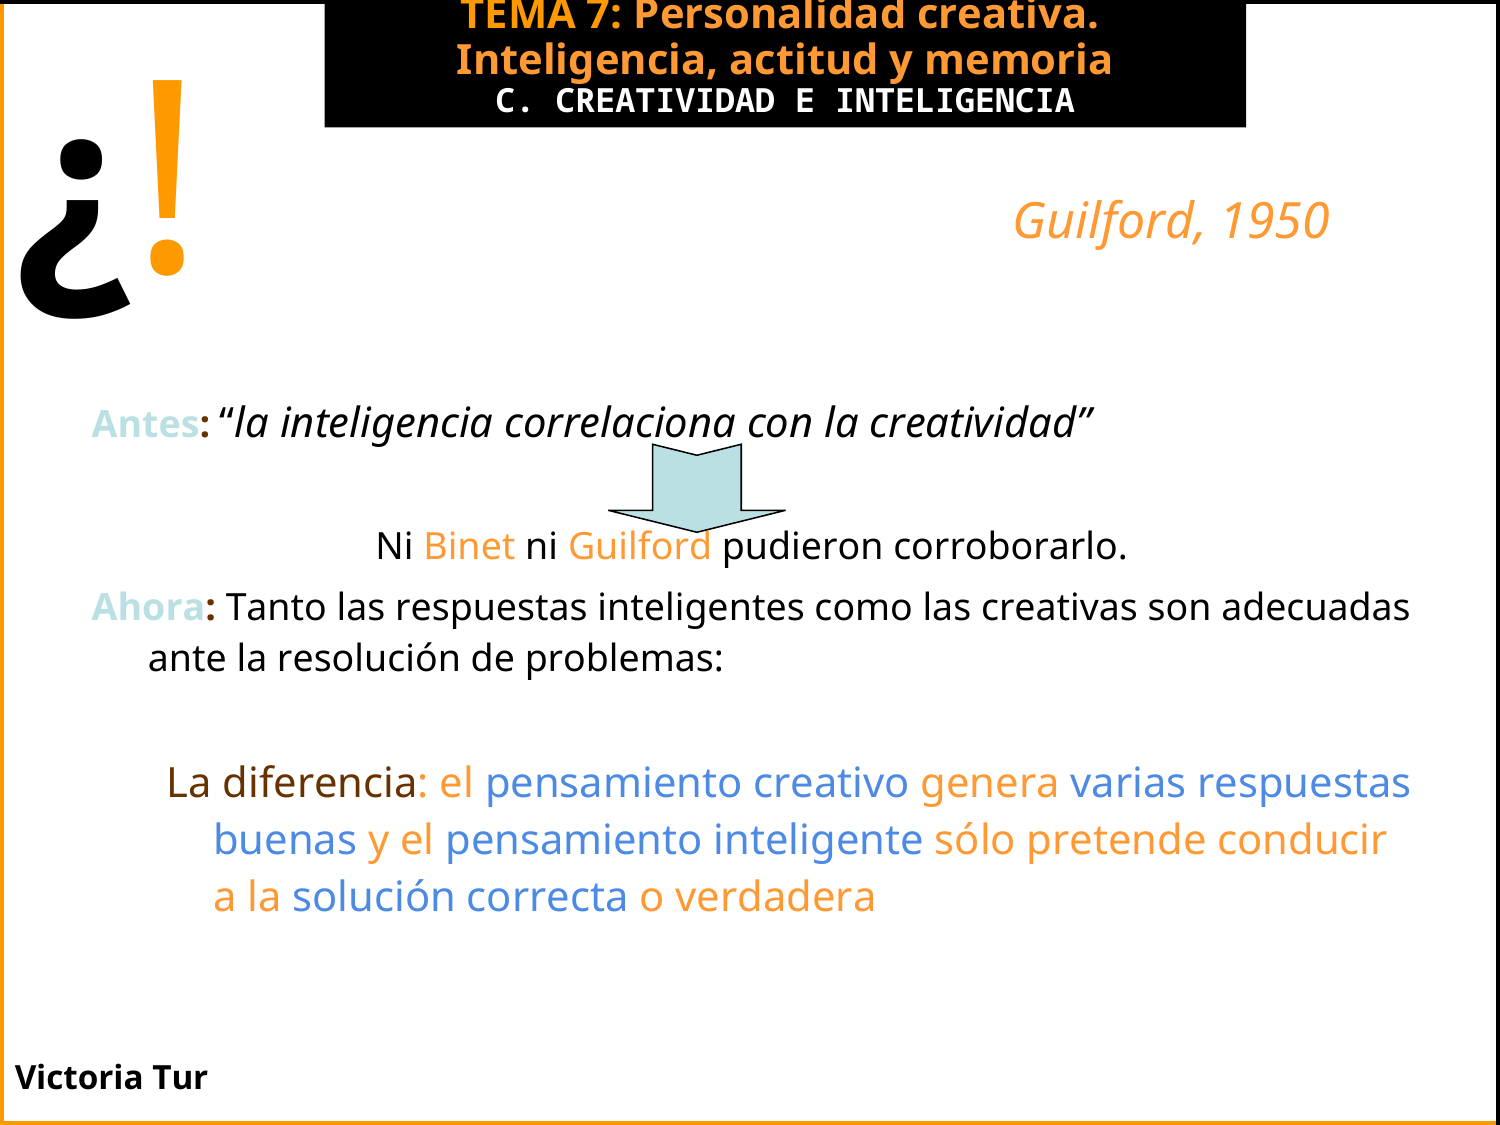

Guilford, 1950
# Antes: “la inteligencia correlaciona con la creatividad”
Ni Binet ni Guilford pudieron corroborarlo.
Ahora: Tanto las respuestas inteligentes como las creativas son adecuadas ante la resolución de problemas:
La diferencia: el pensamiento creativo genera varias respuestas buenas y el pensamiento inteligente sólo pretende conducir a la solución correcta o verdadera